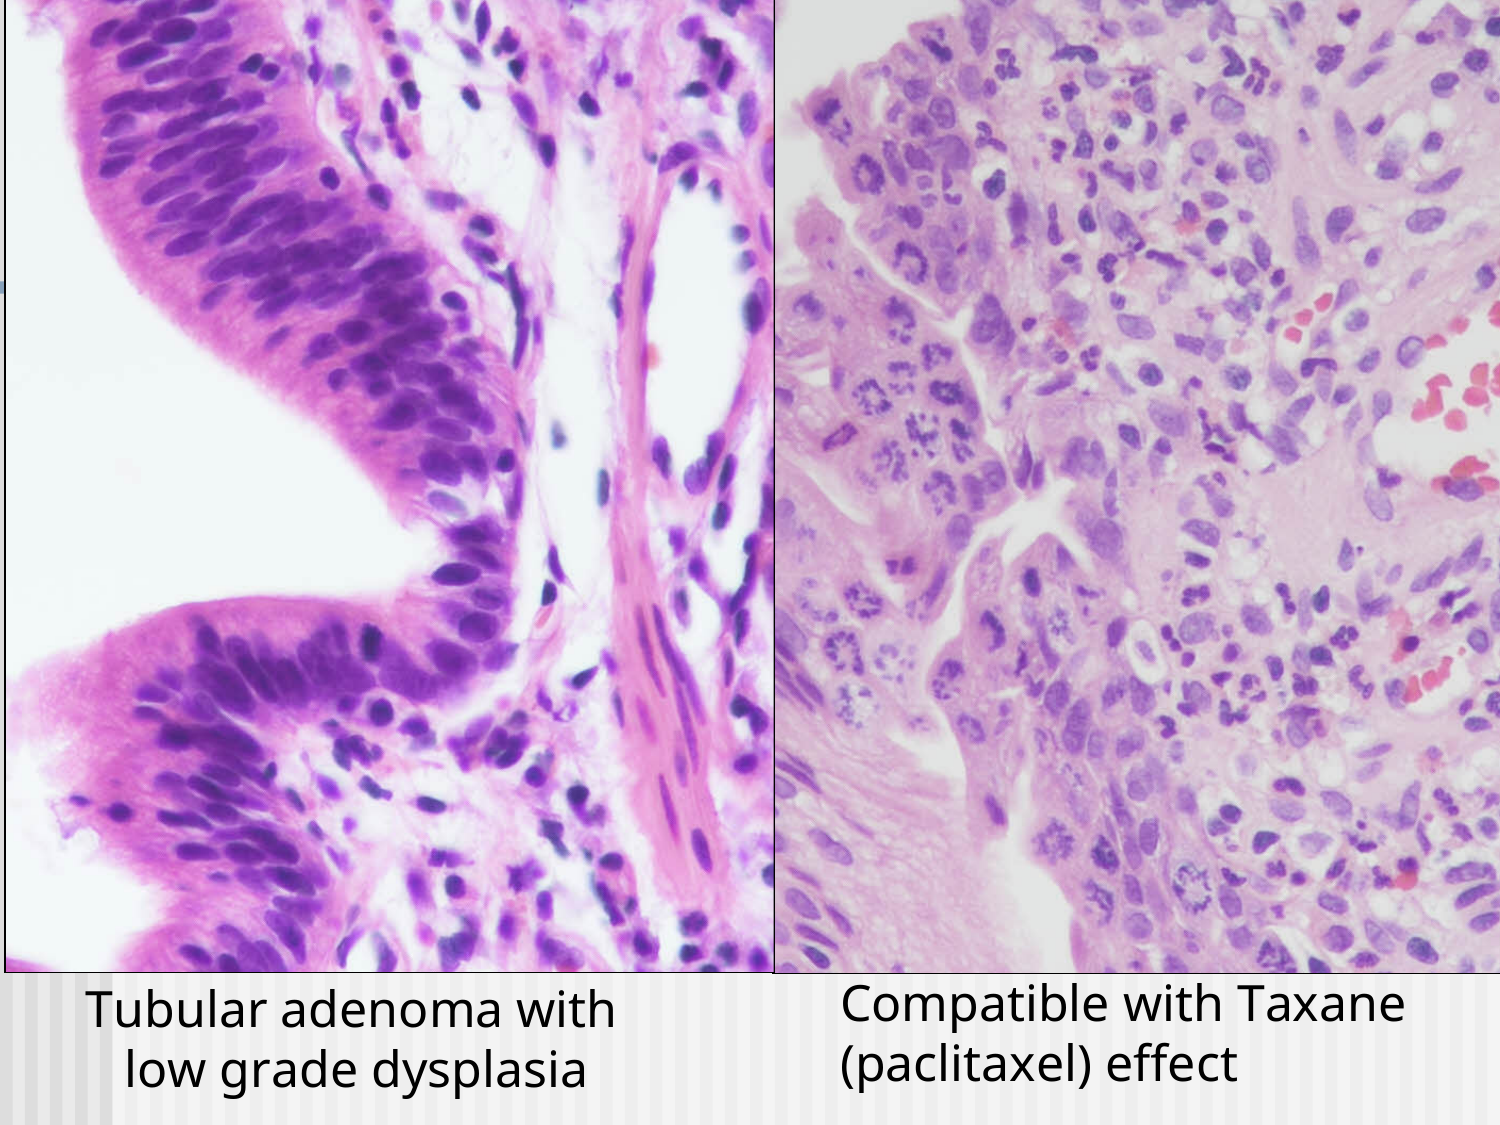

# Compatible with Taxane (paclitaxel) effect
Tubular adenoma with
 low grade dysplasia